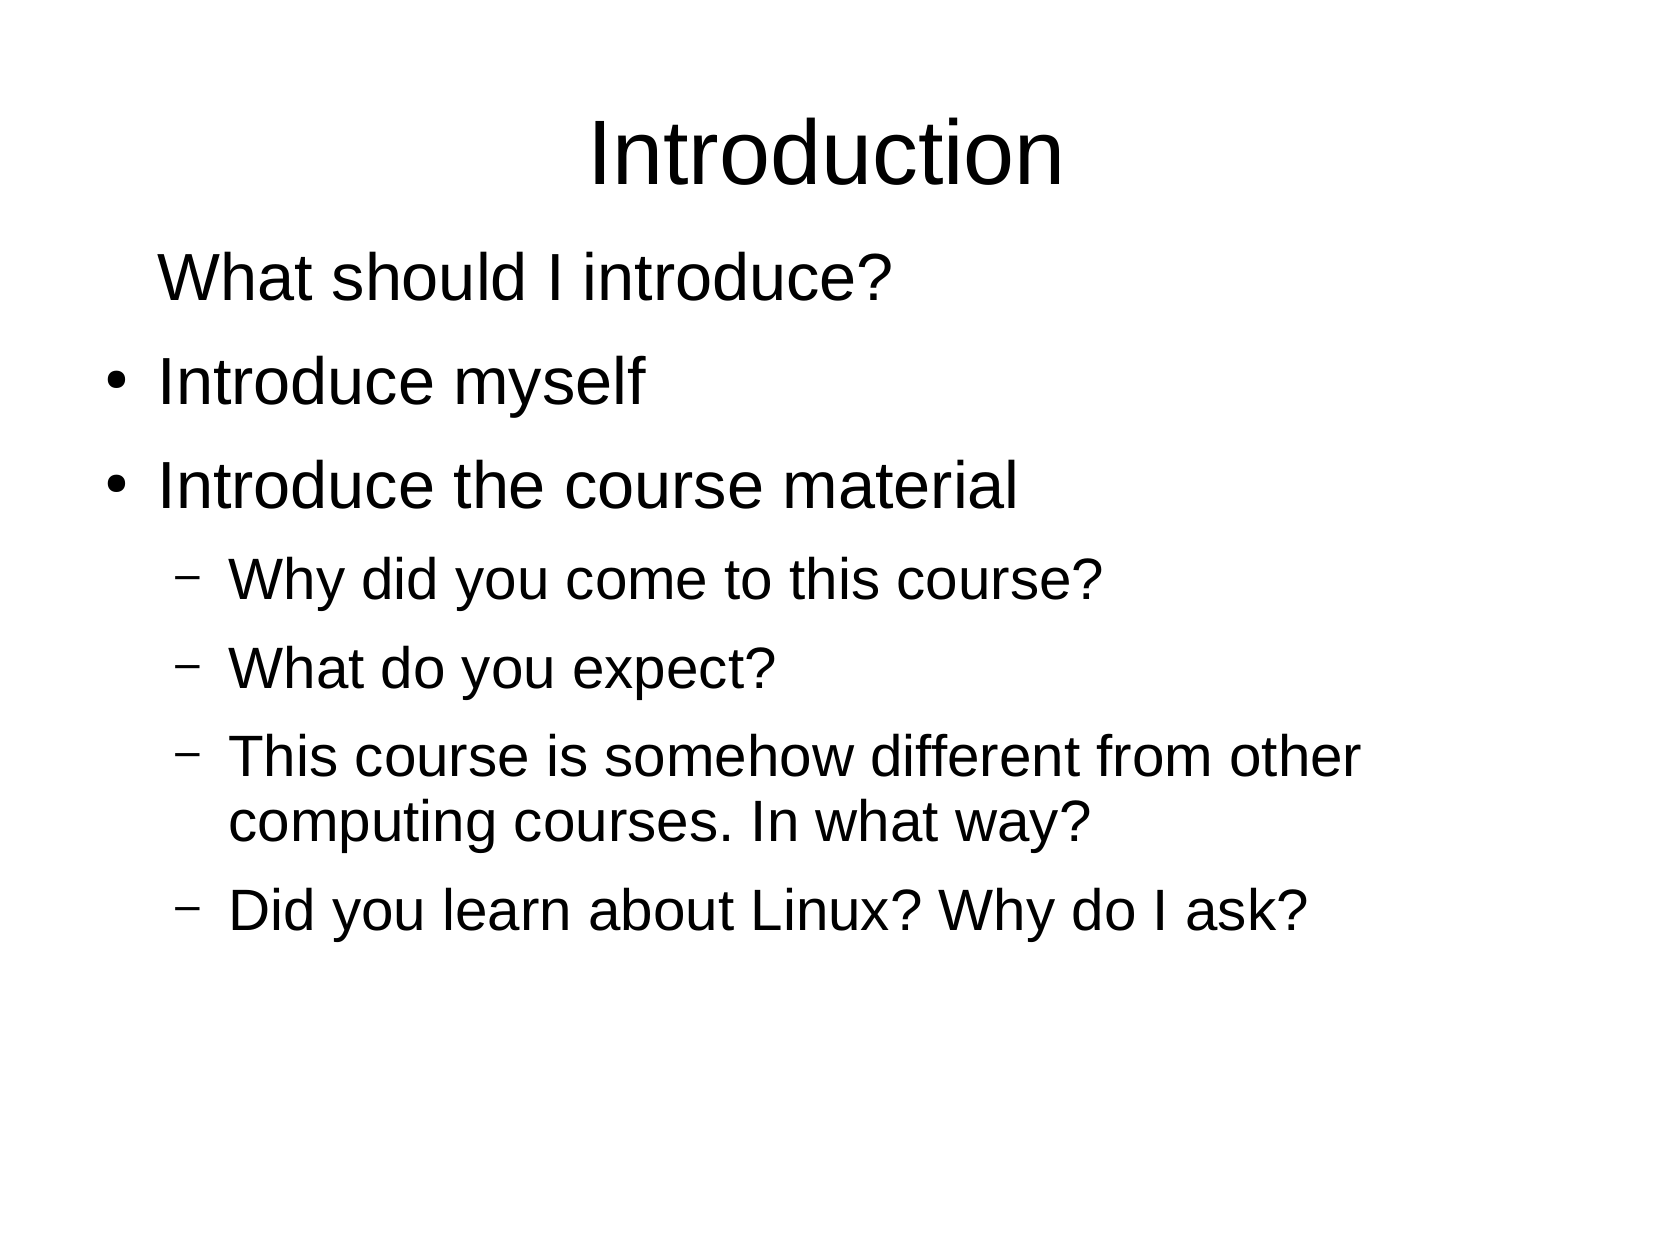

# Introduction
What should I introduce?
Introduce myself
Introduce the course material
Why did you come to this course?
What do you expect?
This course is somehow different from other computing courses. In what way?
Did you learn about Linux? Why do I ask?